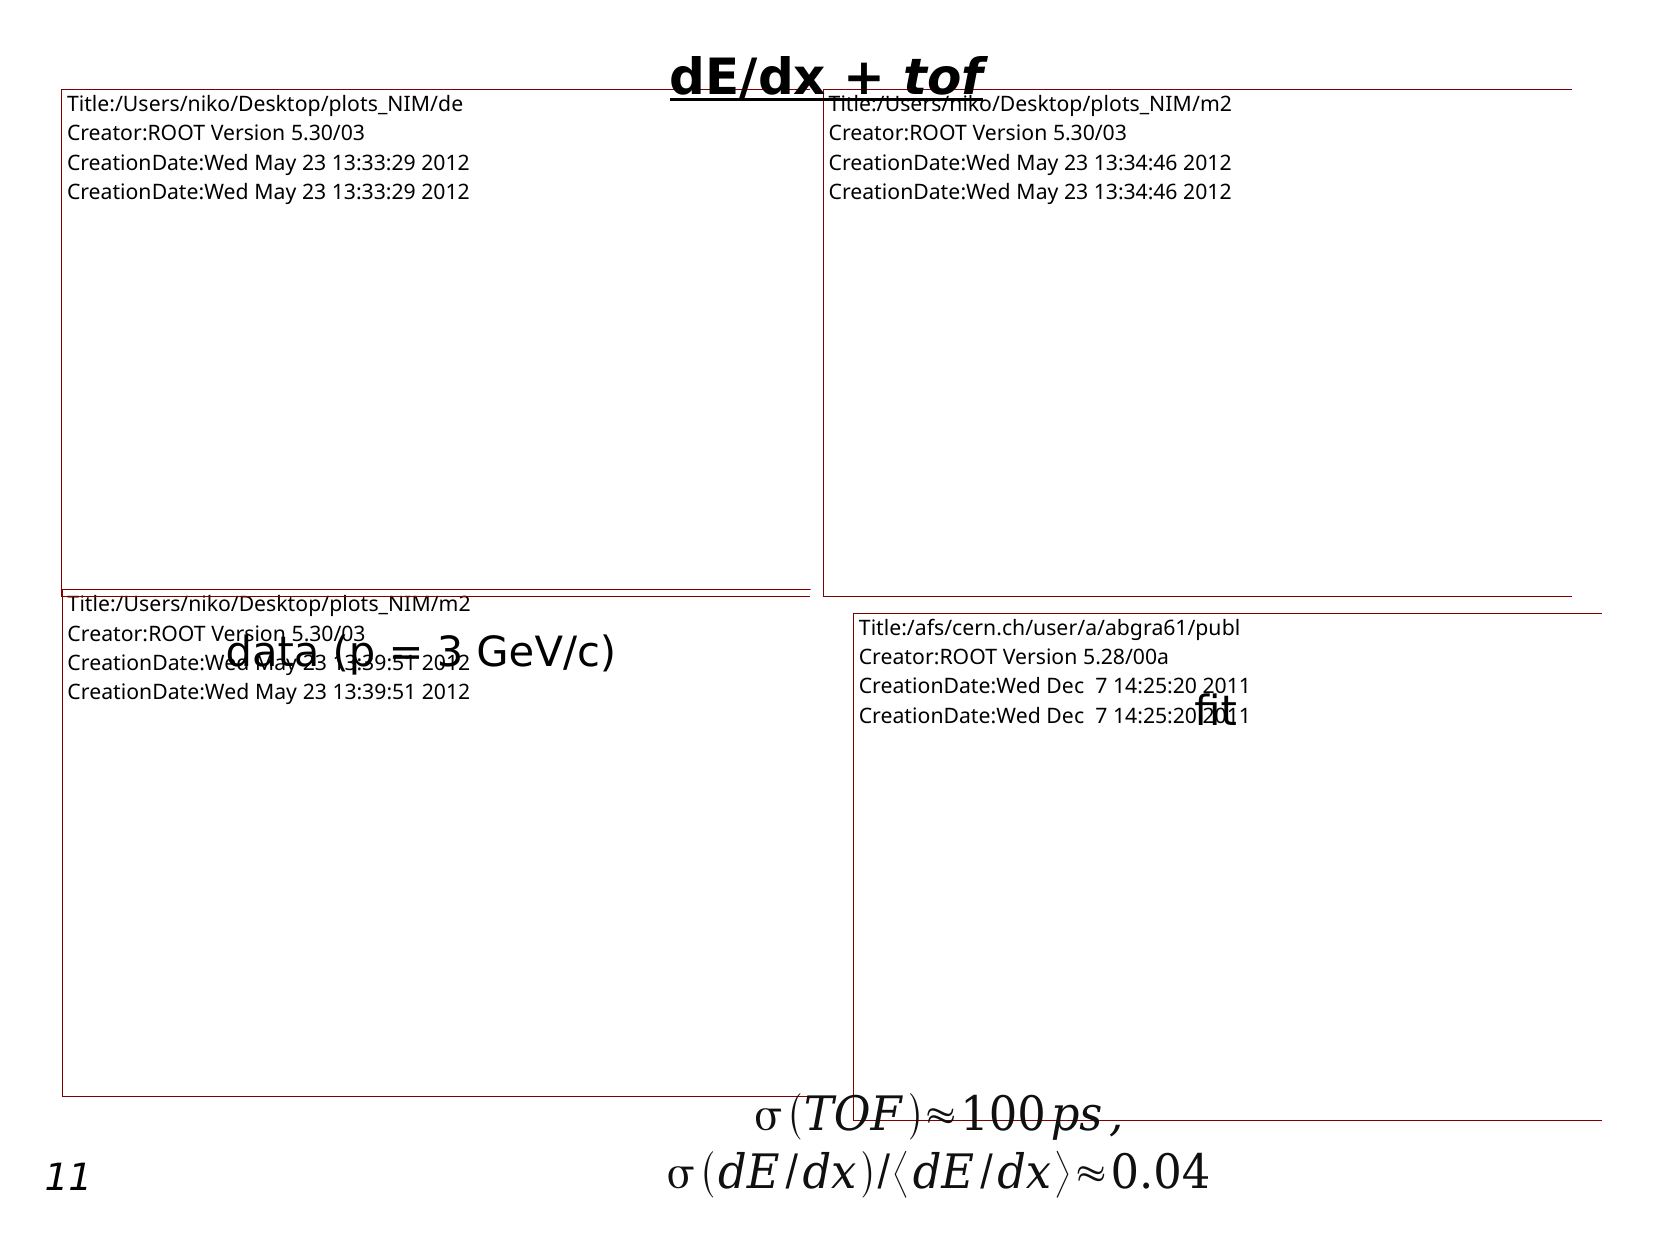

dE/dx + tof
data (p = 3 GeV/c)
fit